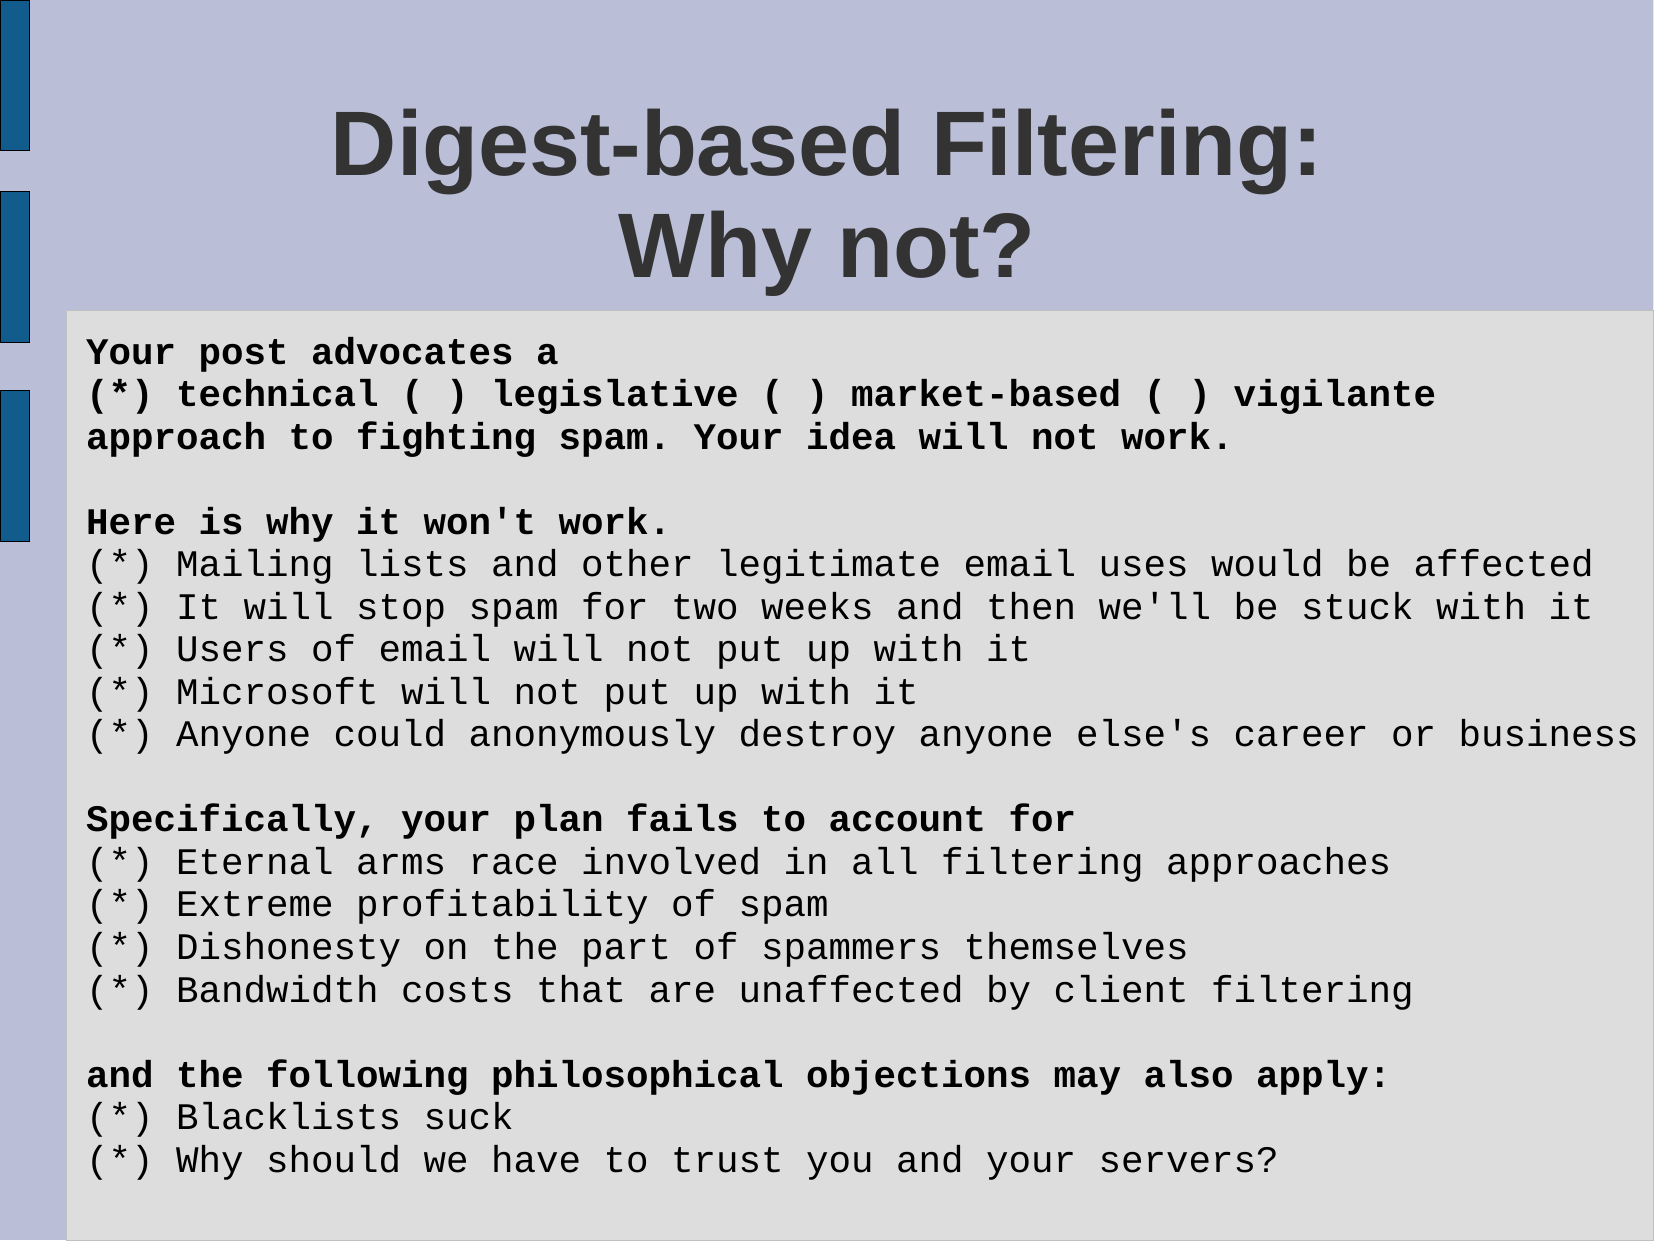

# Digest-based Filtering: Why not?
Your post advocates a
(*) technical ( ) legislative ( ) market-based ( ) vigilante
approach to fighting spam. Your idea will not work.
Here is why it won't work.
(*) Mailing lists and other legitimate email uses would be affected
(*) It will stop spam for two weeks and then we'll be stuck with it
(*) Users of email will not put up with it
(*) Microsoft will not put up with it
(*) Anyone could anonymously destroy anyone else's career or business
Specifically, your plan fails to account for
(*) Eternal arms race involved in all filtering approaches
(*) Extreme profitability of spam
(*) Dishonesty on the part of spammers themselves
(*) Bandwidth costs that are unaffected by client filtering
and the following philosophical objections may also apply:
(*) Blacklists suck
(*) Why should we have to trust you and your servers?